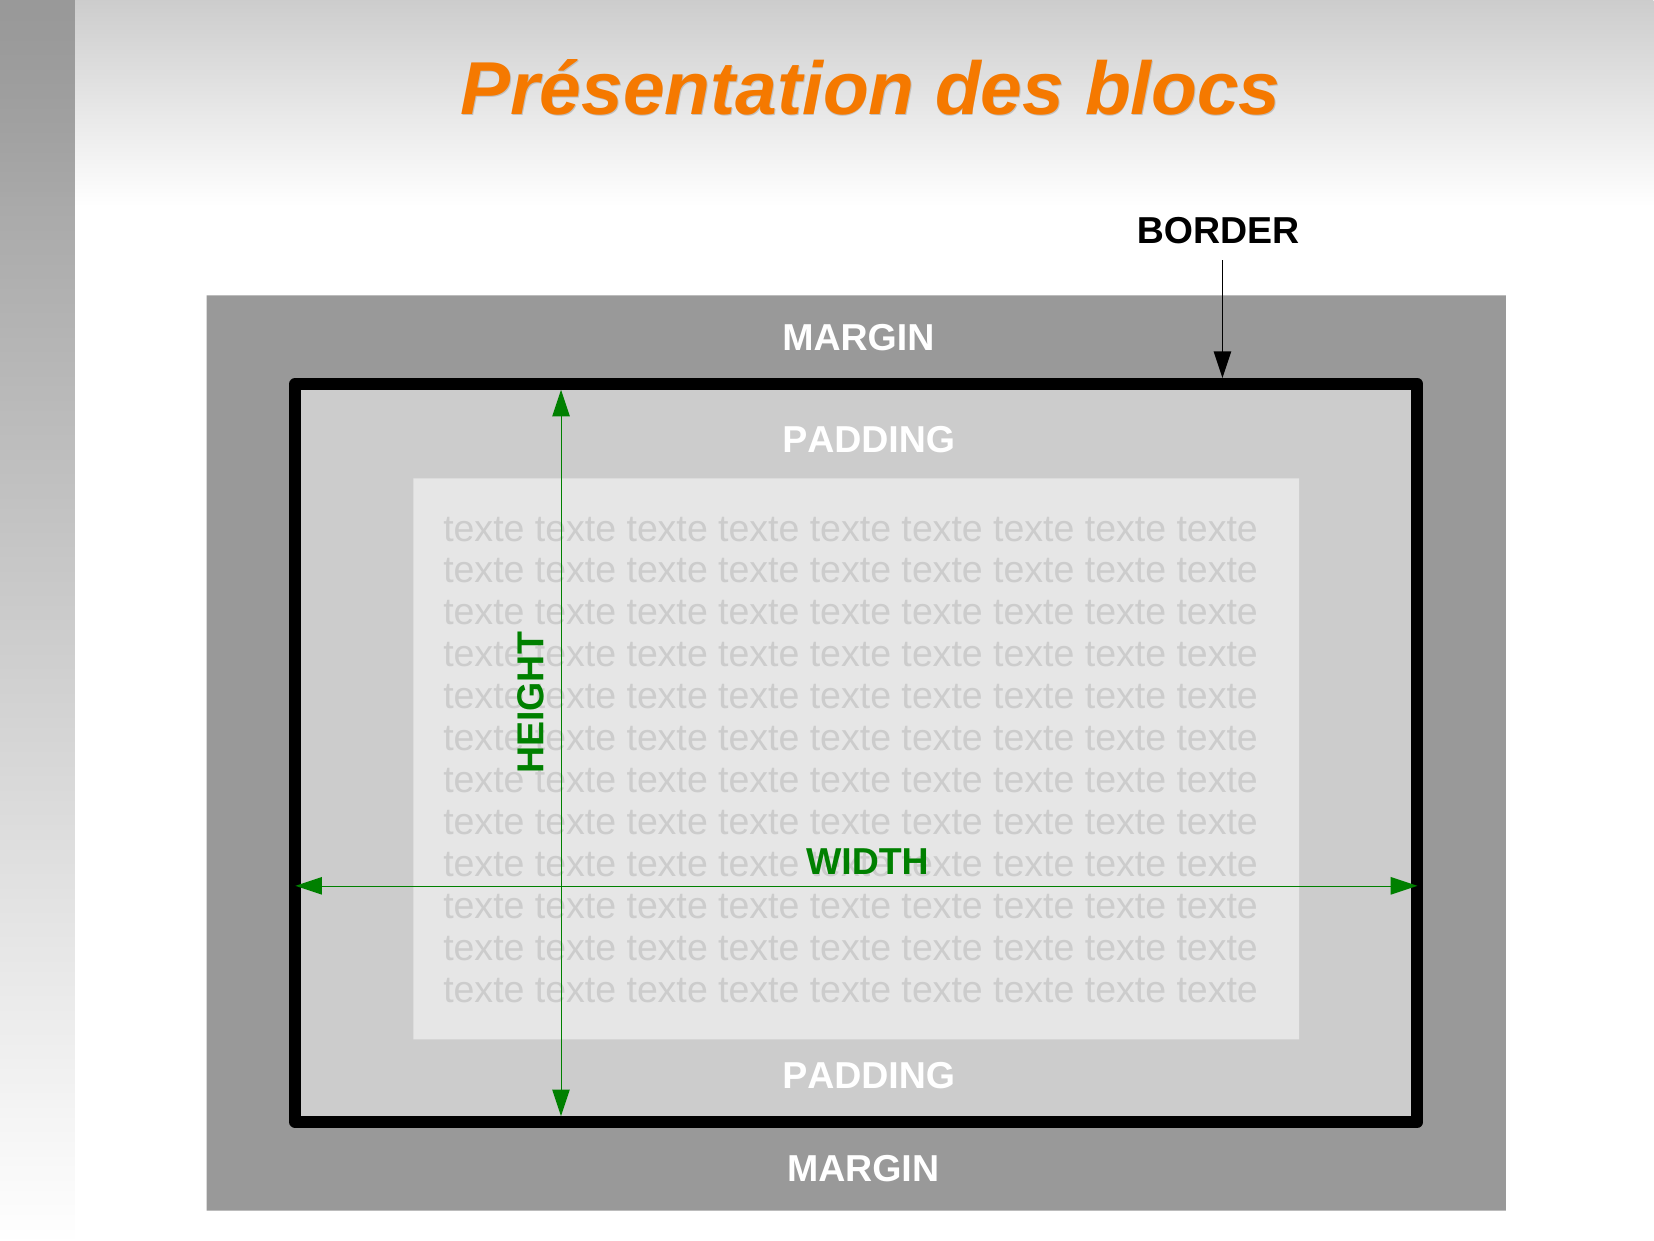

# Présentation des blocs
BORDER
MARGIN
PADDING
texte texte texte texte texte texte texte texte texte
texte texte texte texte texte texte texte texte texte
texte texte texte texte texte texte texte texte texte
texte texte texte texte texte texte texte texte texte
texte texte texte texte texte texte texte texte texte
texte texte texte texte texte texte texte texte texte
texte texte texte texte texte texte texte texte texte
texte texte texte texte texte texte texte texte texte
texte texte texte texte texte texte texte texte texte
texte texte texte texte texte texte texte texte texte
texte texte texte texte texte texte texte texte texte
texte texte texte texte texte texte texte texte texte
HEIGHT
WIDTH
PADDING
MARGIN